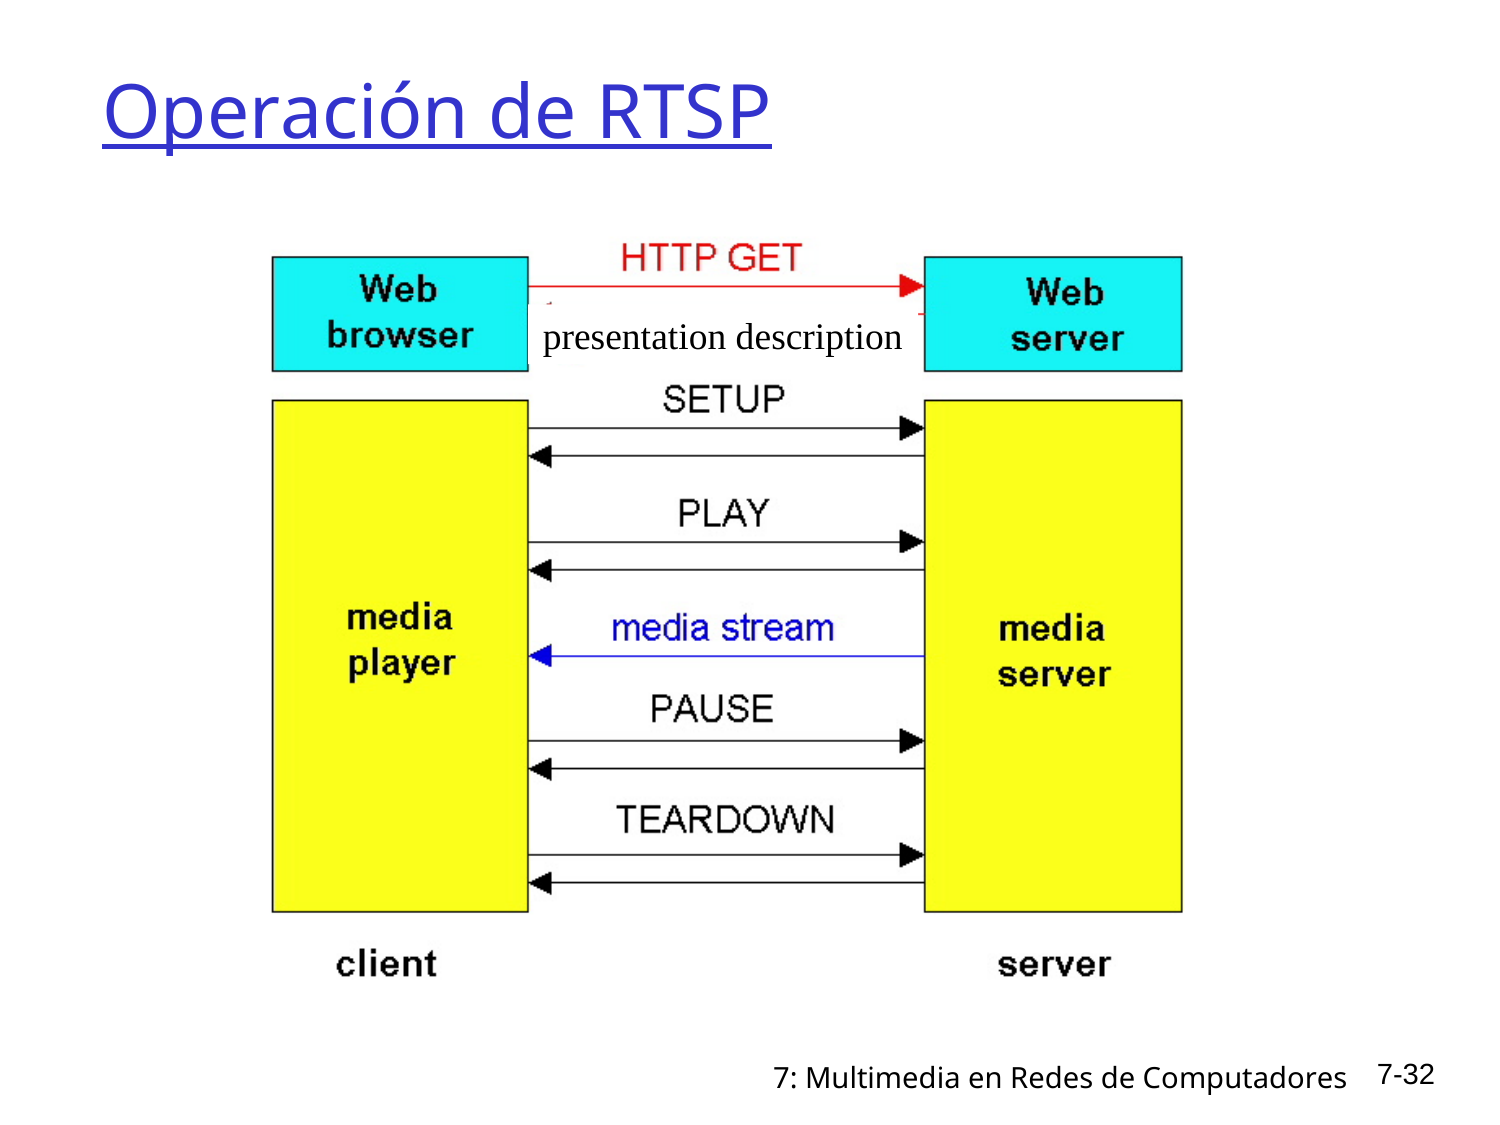

# Operación de RTSP
presentation description
32